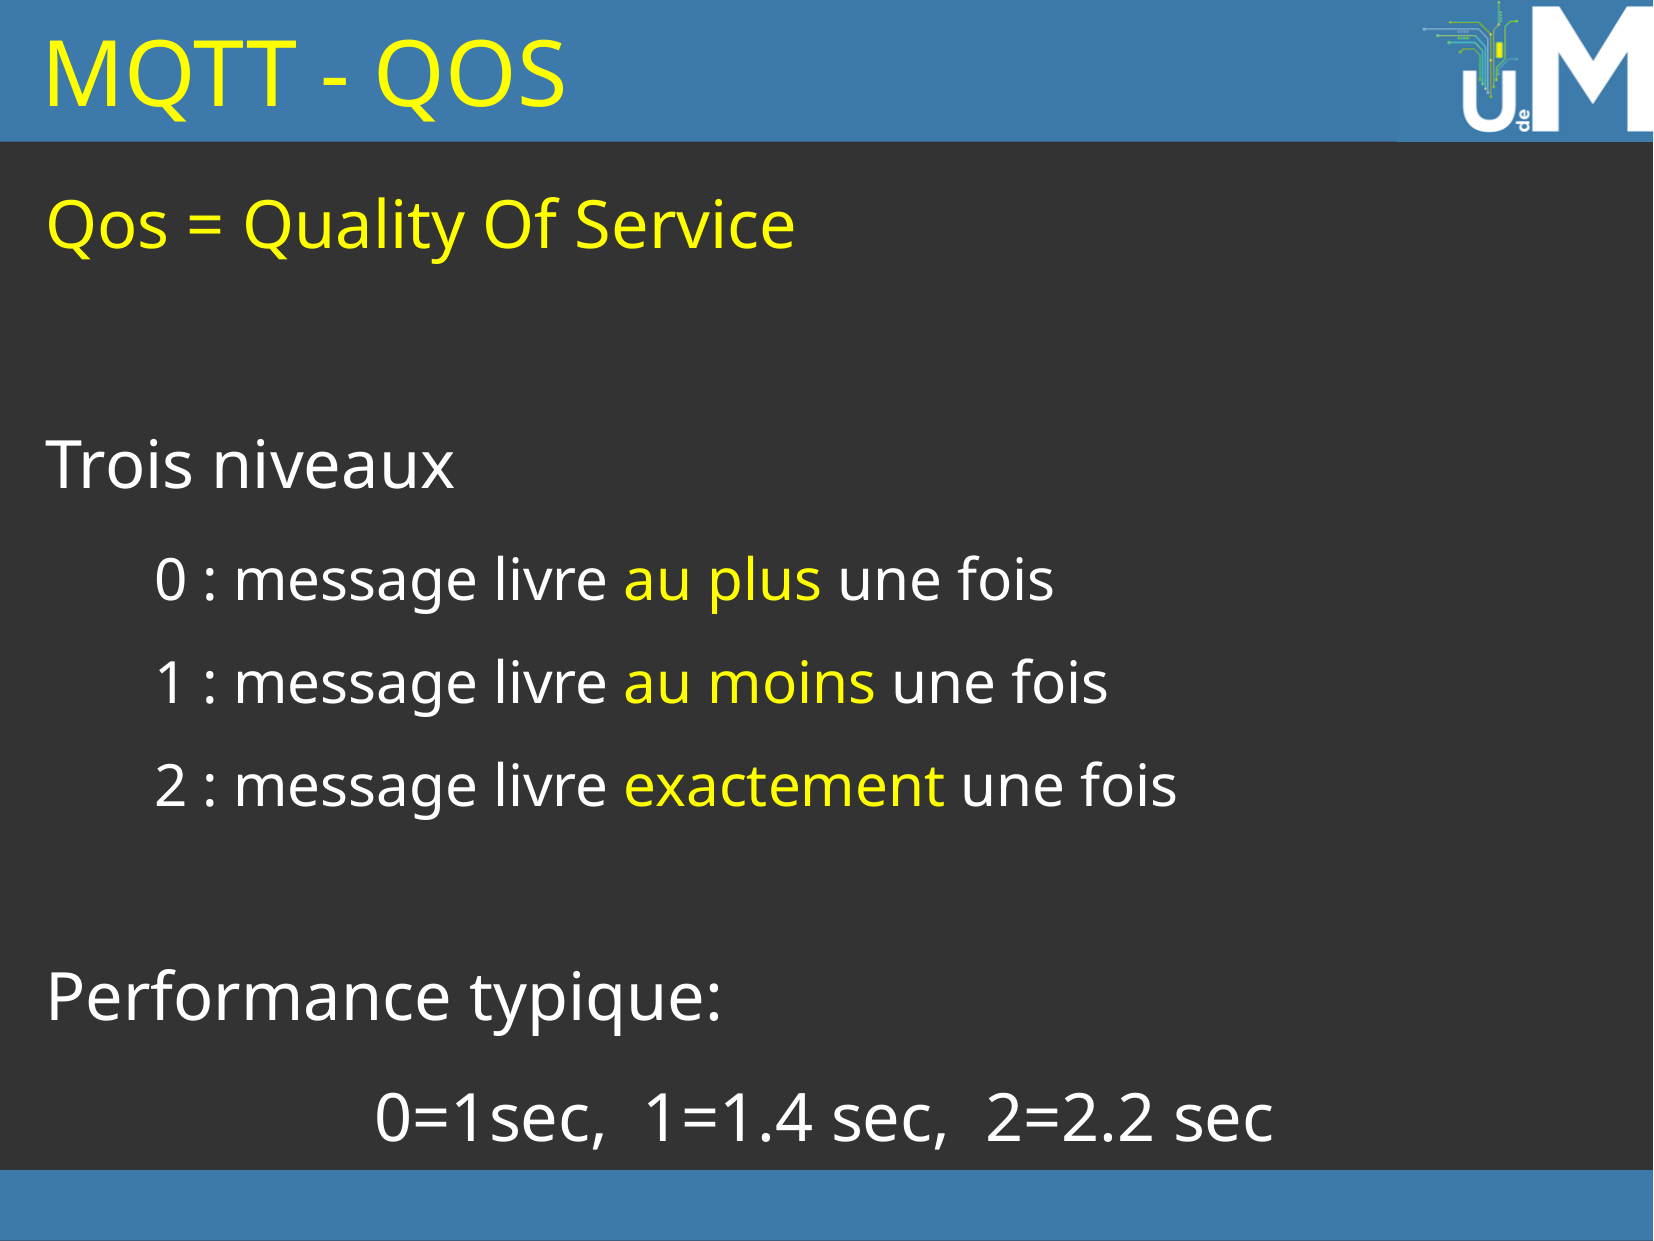

# MQTT - QOS
Qos = Quality Of Service
Trois niveaux
0 : message livre au plus une fois
1 : message livre au moins une fois
2 : message livre exactement une fois
Performance typique:
0=1sec, 1=1.4 sec, 2=2.2 sec